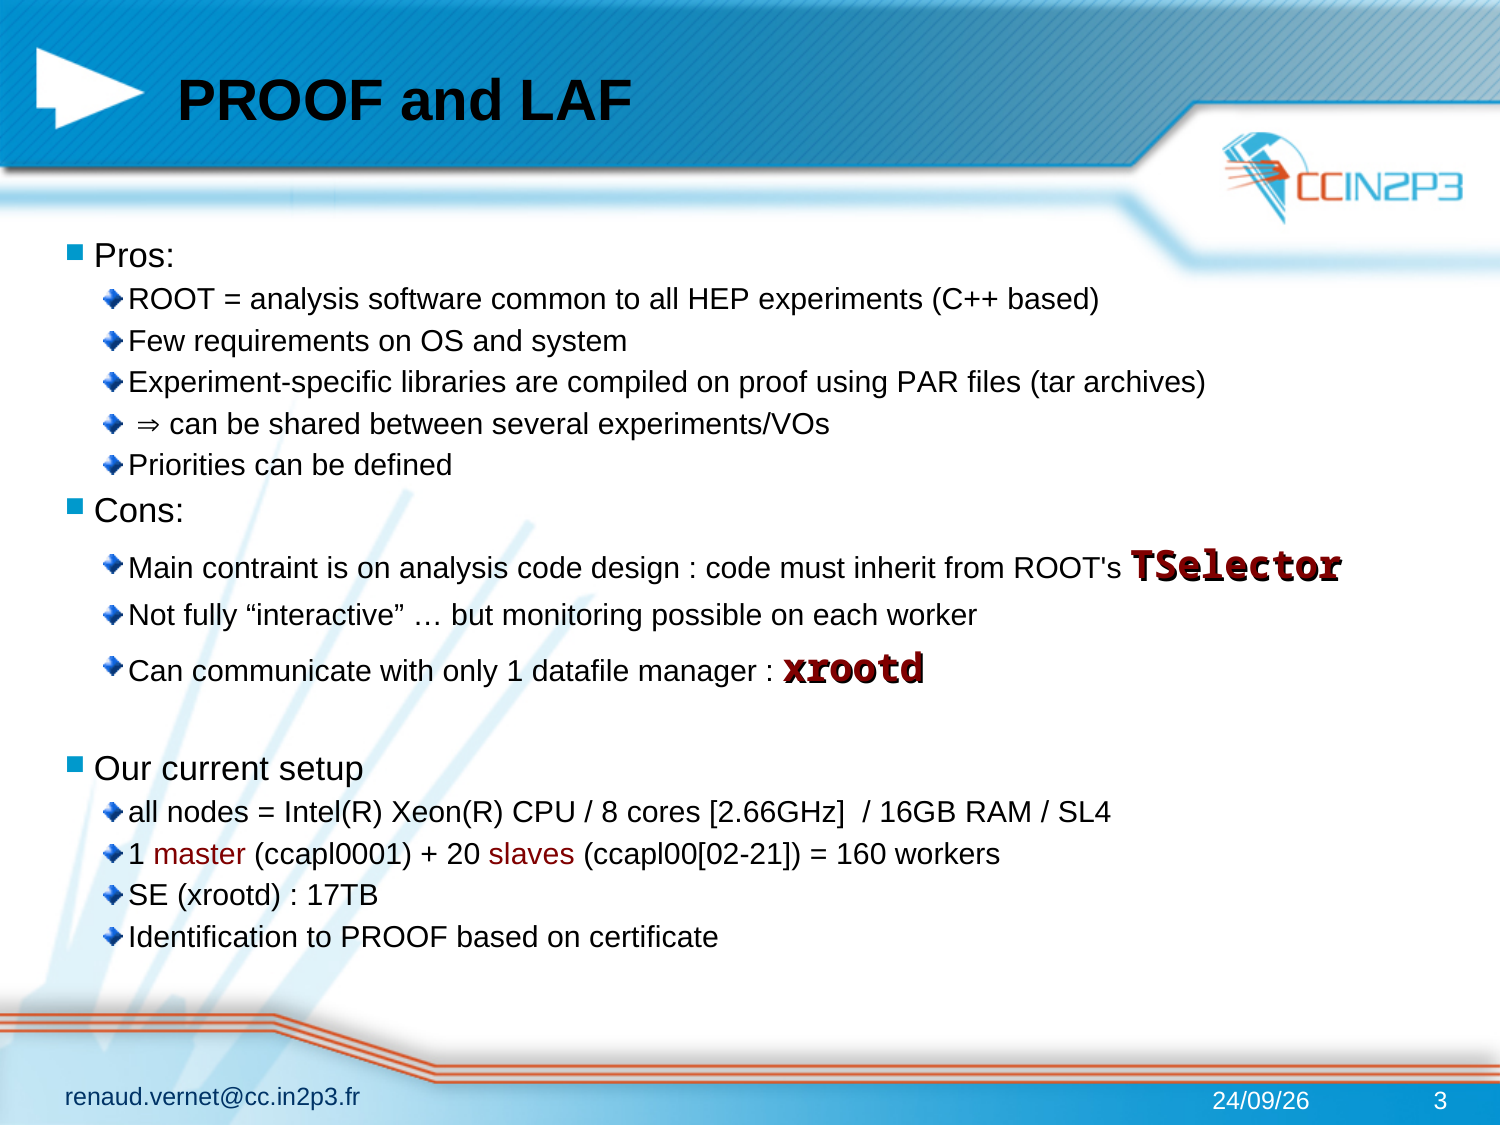

# PROOF and LAF
Pros:
ROOT = analysis software common to all HEP experiments (C++ based)
Few requirements on OS and system
Experiment-specific libraries are compiled on proof using PAR files (tar archives)
 ⇒ can be shared between several experiments/VOs
Priorities can be defined
Cons:
Main contraint is on analysis code design : code must inherit from ROOT's TSelector
Not fully “interactive” … but monitoring possible on each worker
Can communicate with only 1 datafile manager : xrootd
Our current setup
all nodes = Intel(R) Xeon(R) CPU / 8 cores [2.66GHz] / 16GB RAM / SL4
1 master (ccapl0001) + 20 slaves (ccapl00[02-21]) = 160 workers
SE (xrootd) : 17TB
Identification to PROOF based on certificate
R. Vernet
3